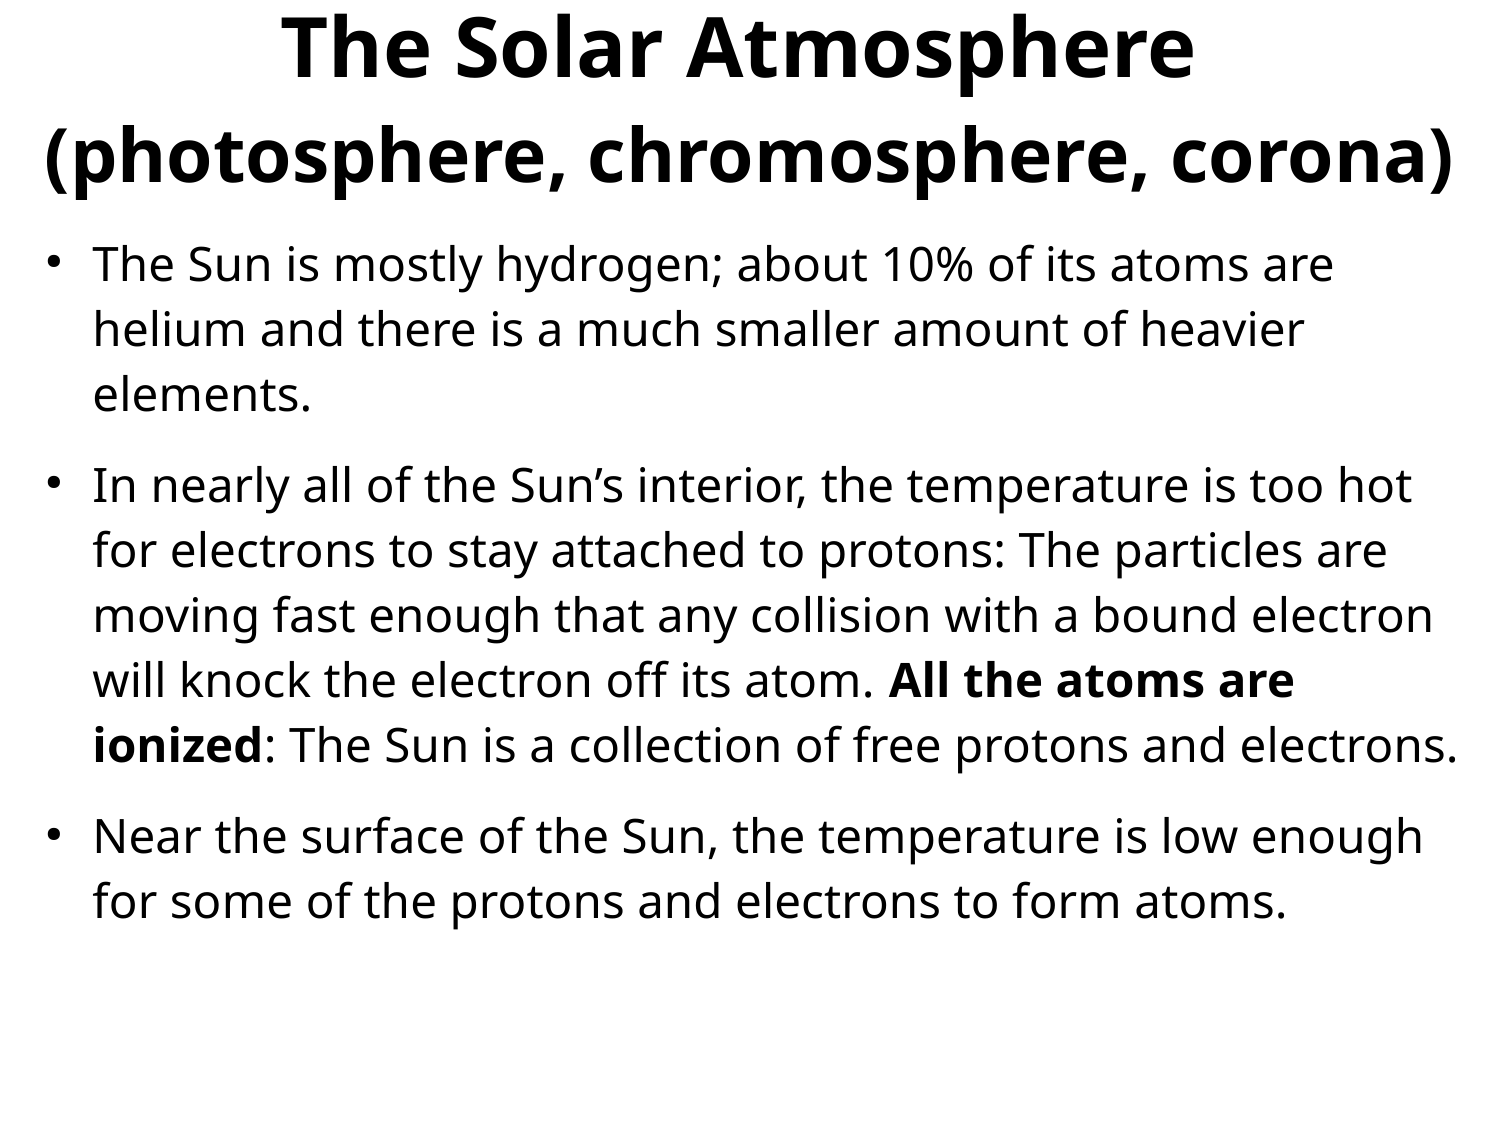

# The Solar Atmosphere (photosphere, chromosphere, corona)
The Sun is mostly hydrogen; about 10% of its atoms are helium and there is a much smaller amount of heavier elements.
In nearly all of the Sun’s interior, the temperature is too hot for electrons to stay attached to protons: The particles are moving fast enough that any collision with a bound electron will knock the electron off its atom. All the atoms are ionized: The Sun is a collection of free protons and electrons.
Near the surface of the Sun, the temperature is low enough for some of the protons and electrons to form atoms.